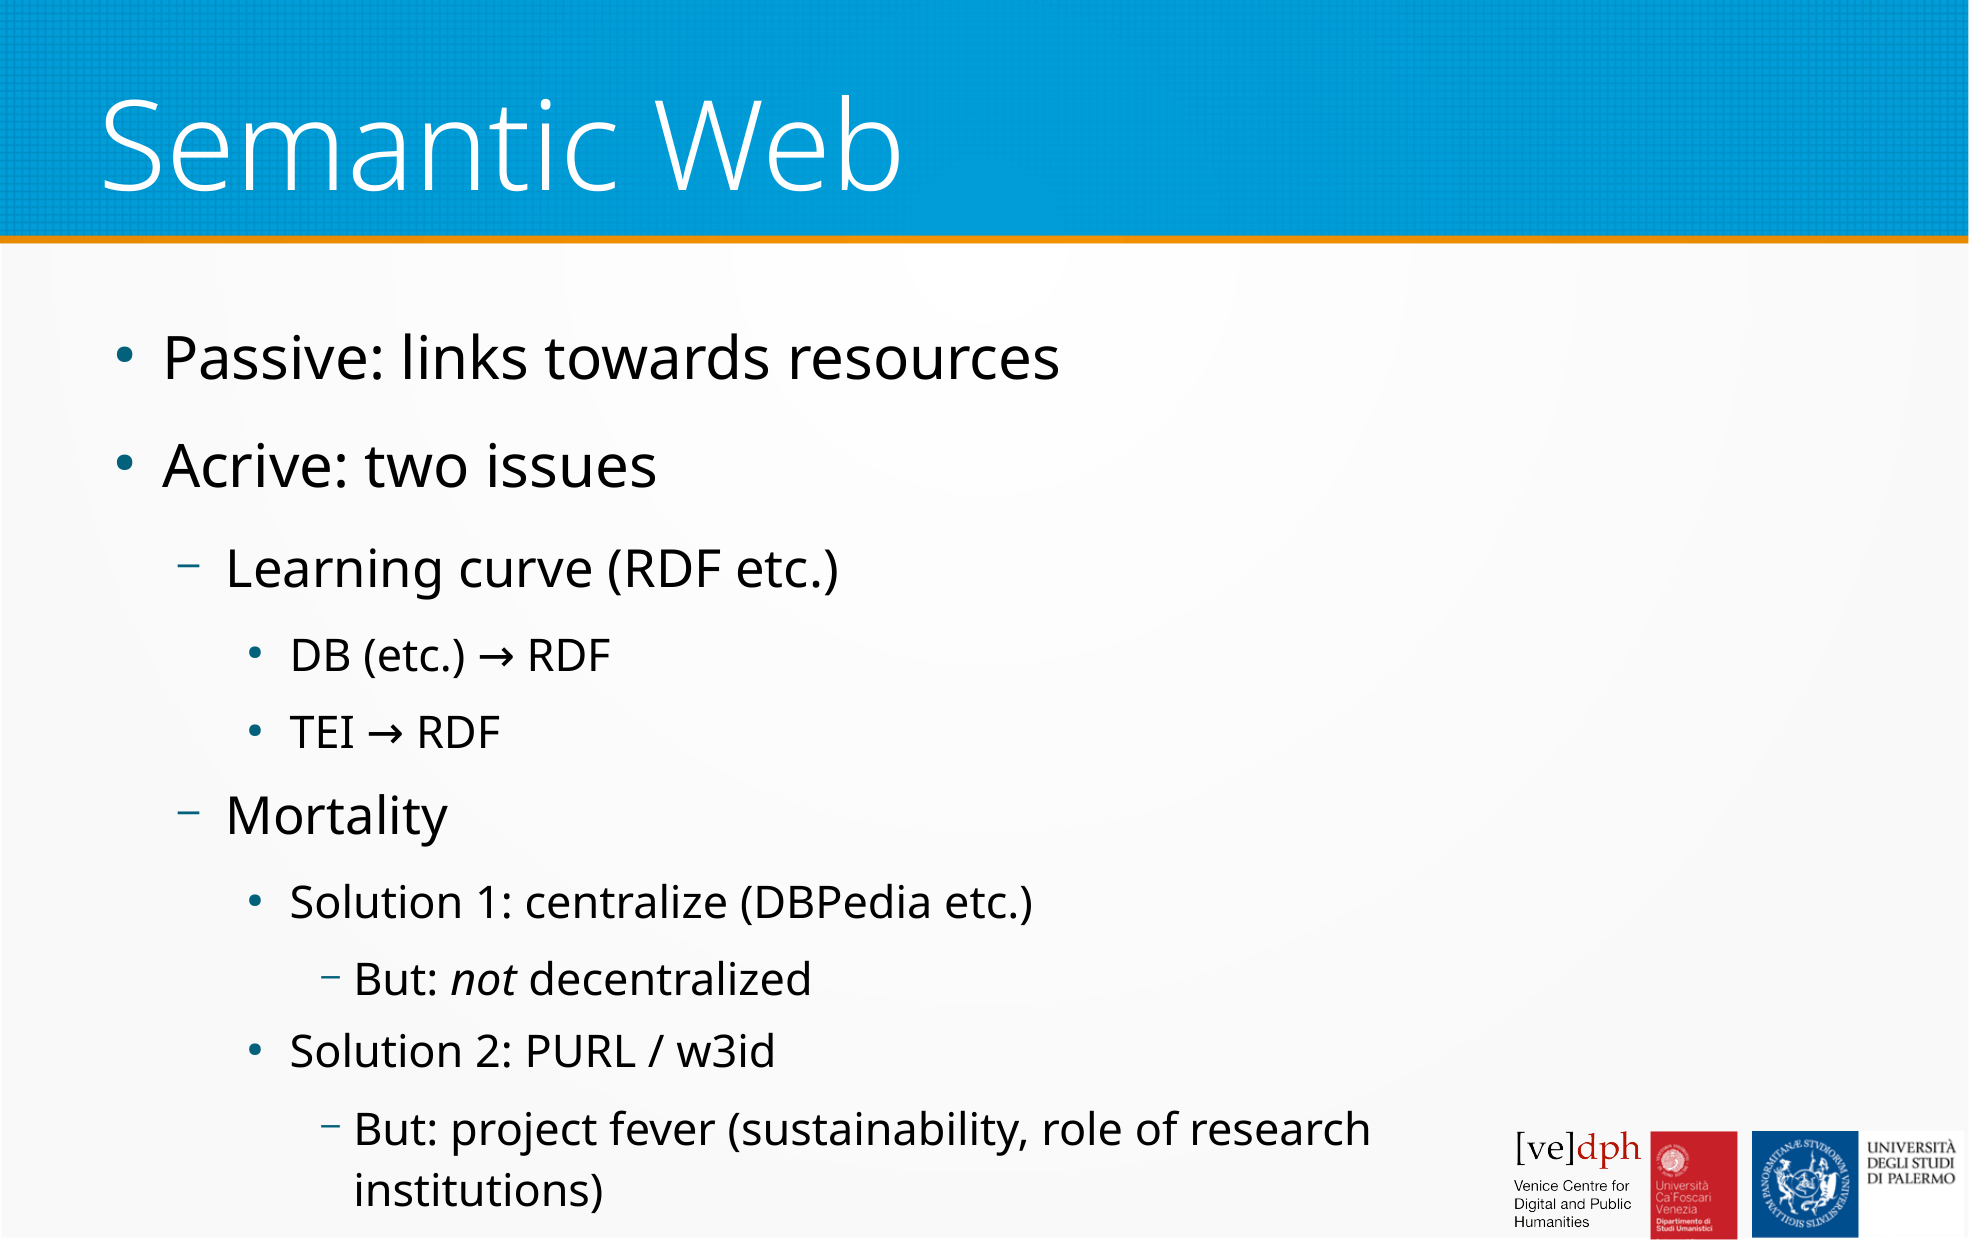

# Semantic Web
Passive: links towards resources
Acrive: two issues
Learning curve (RDF etc.)
DB (etc.) → RDF
TEI → RDF
Mortality
Solution 1: centralize (DBPedia etc.)
But: not decentralized
Solution 2: PURL / w3id
But: project fever (sustainability, role of research institutions)